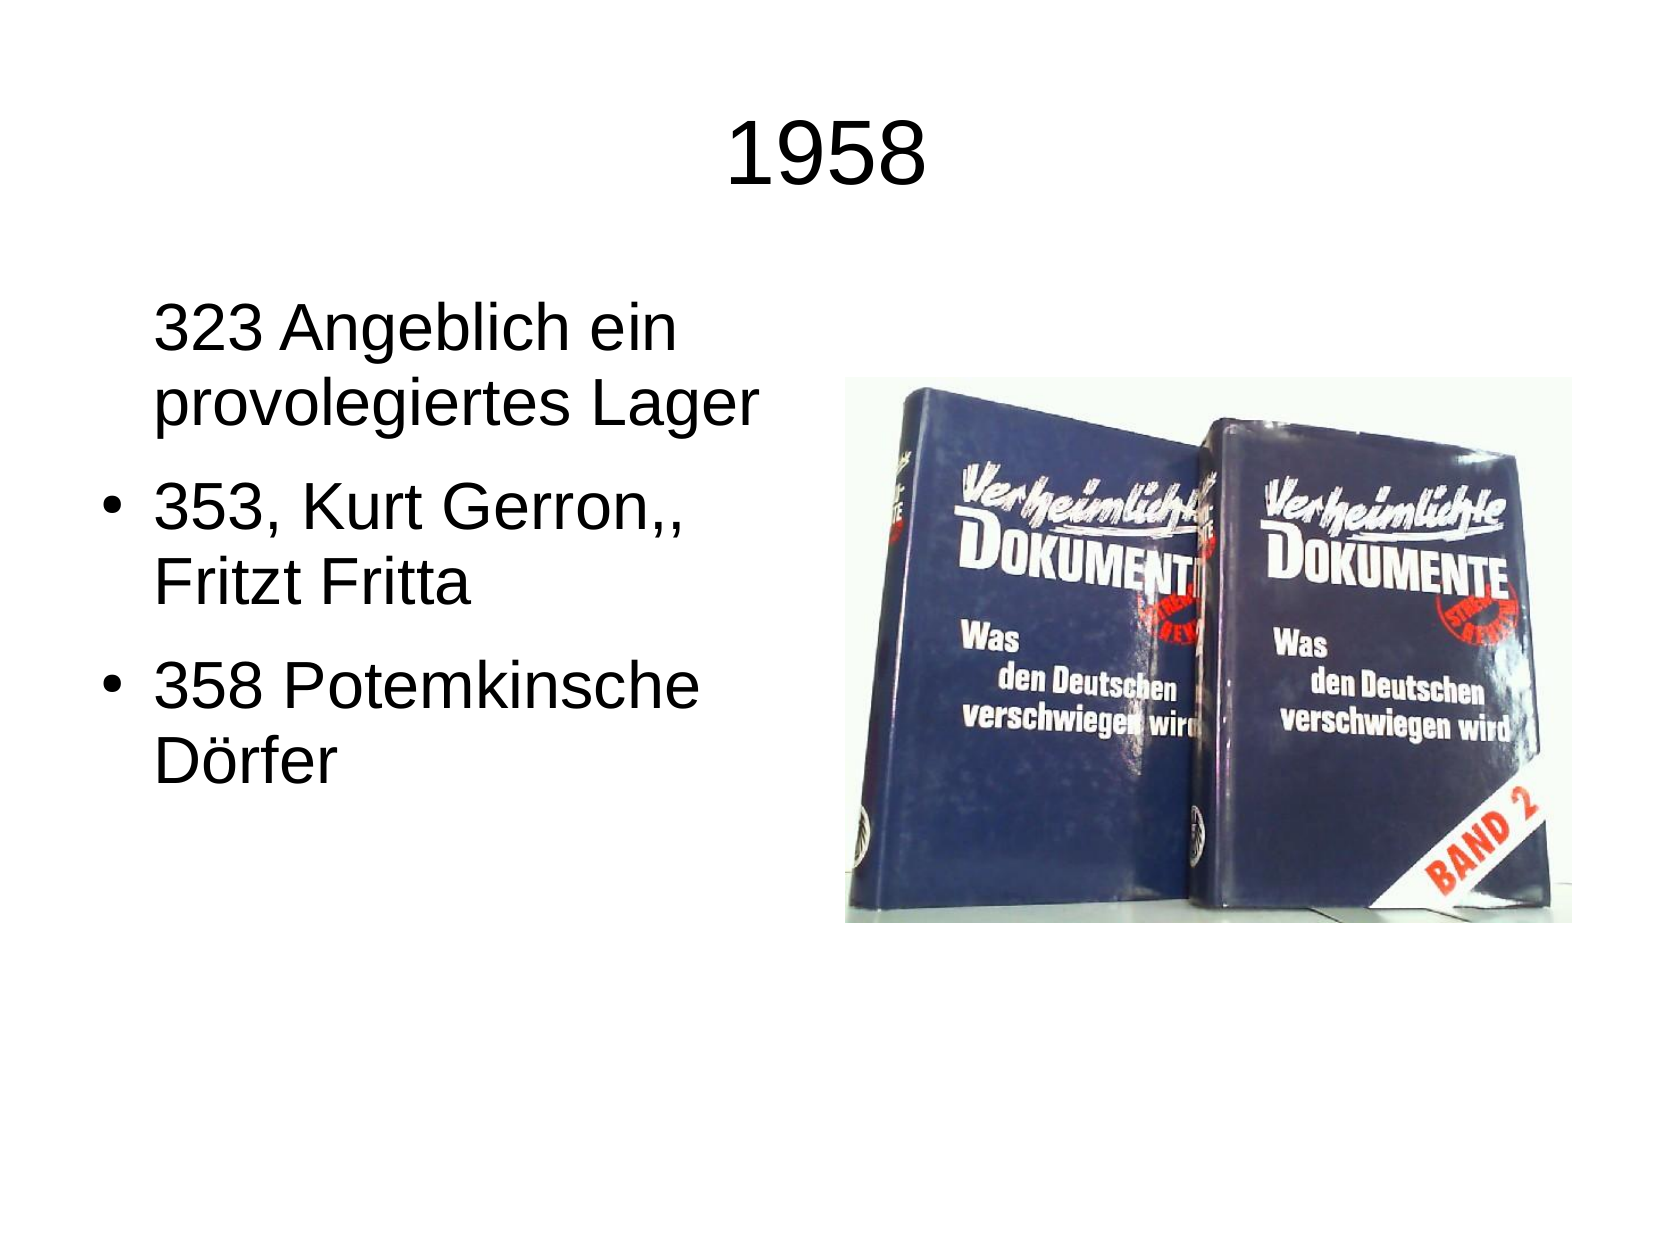

# 1958
323 Angeblich ein provolegiertes Lager
353, Kurt Gerron,, Fritzt Fritta
358 Potemkinsche Dörfer